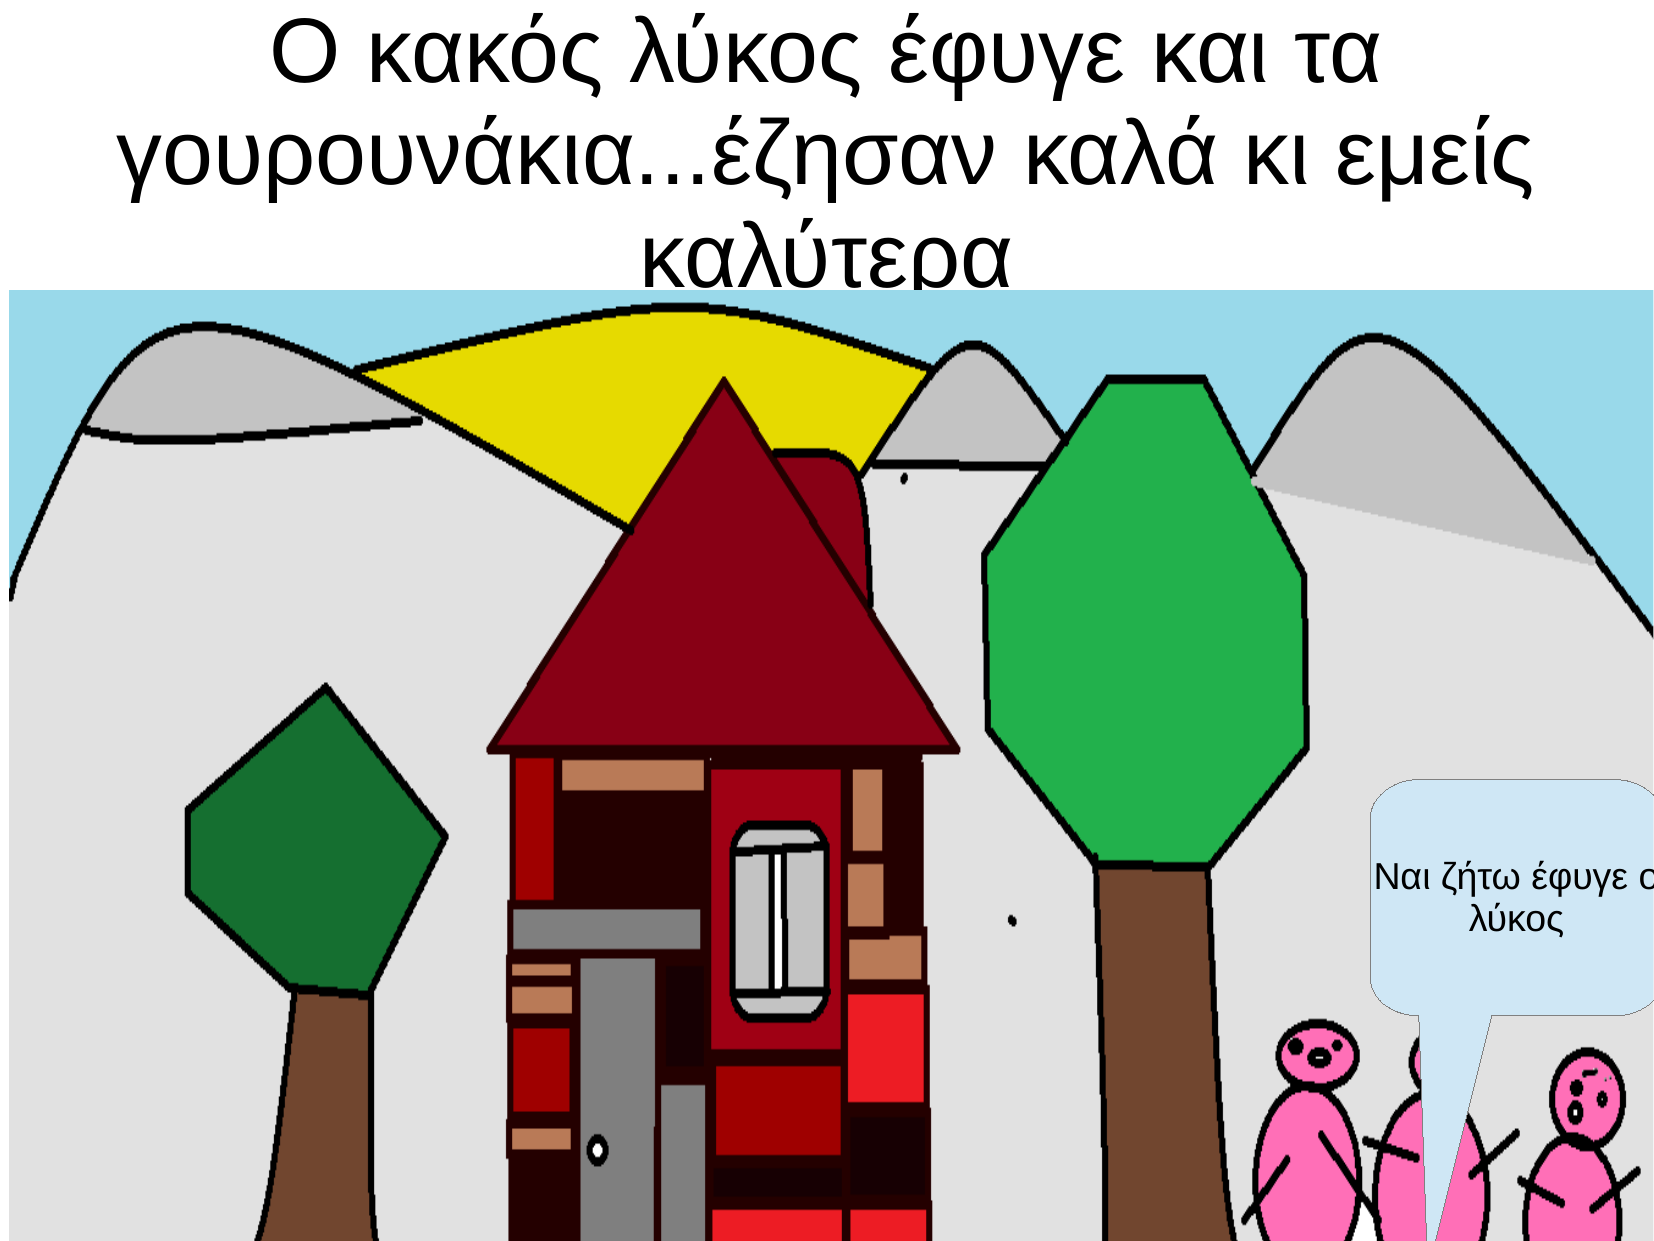

# Ο κακός λύκος έφυγε και τα γουρουνάκια...έζησαν καλά κι εμείς καλύτερα
Ναι ζήτω έφυγε ο
λύκος